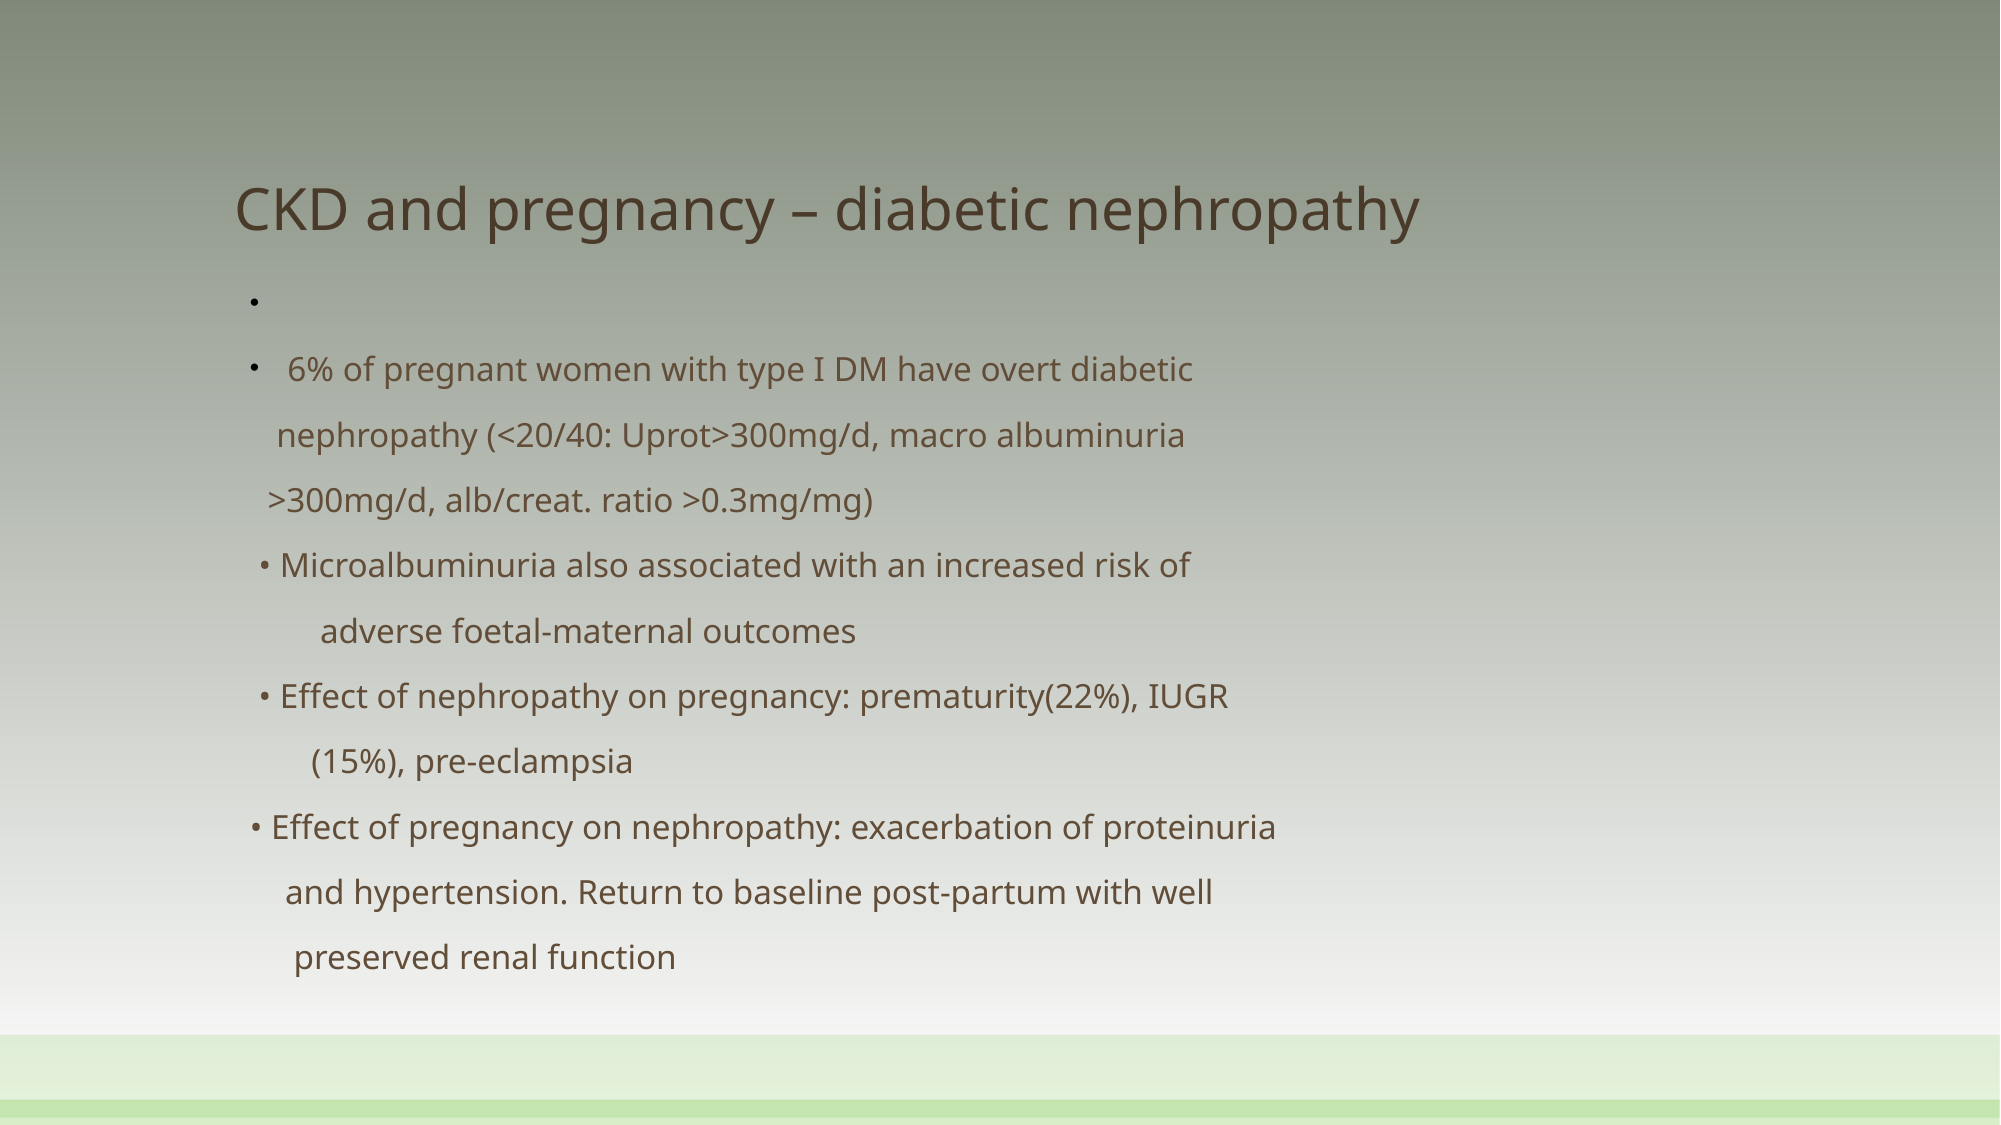

# CKD and pregnancy – diabetic nephropathy
6% of pregnant women with type I DM have overt diabetic
 nephropathy (<20/40: Uprot>300mg/d, macro albuminuria
 >300mg/d, alb/creat. ratio >0.3mg/mg)
 • Microalbuminuria also associated with an increased risk of
 adverse foetal-maternal outcomes
 • Effect of nephropathy on pregnancy: prematurity(22%), IUGR
 (15%), pre-eclampsia
• Effect of pregnancy on nephropathy: exacerbation of proteinuria
 and hypertension. Return to baseline post-partum with well
 preserved renal function